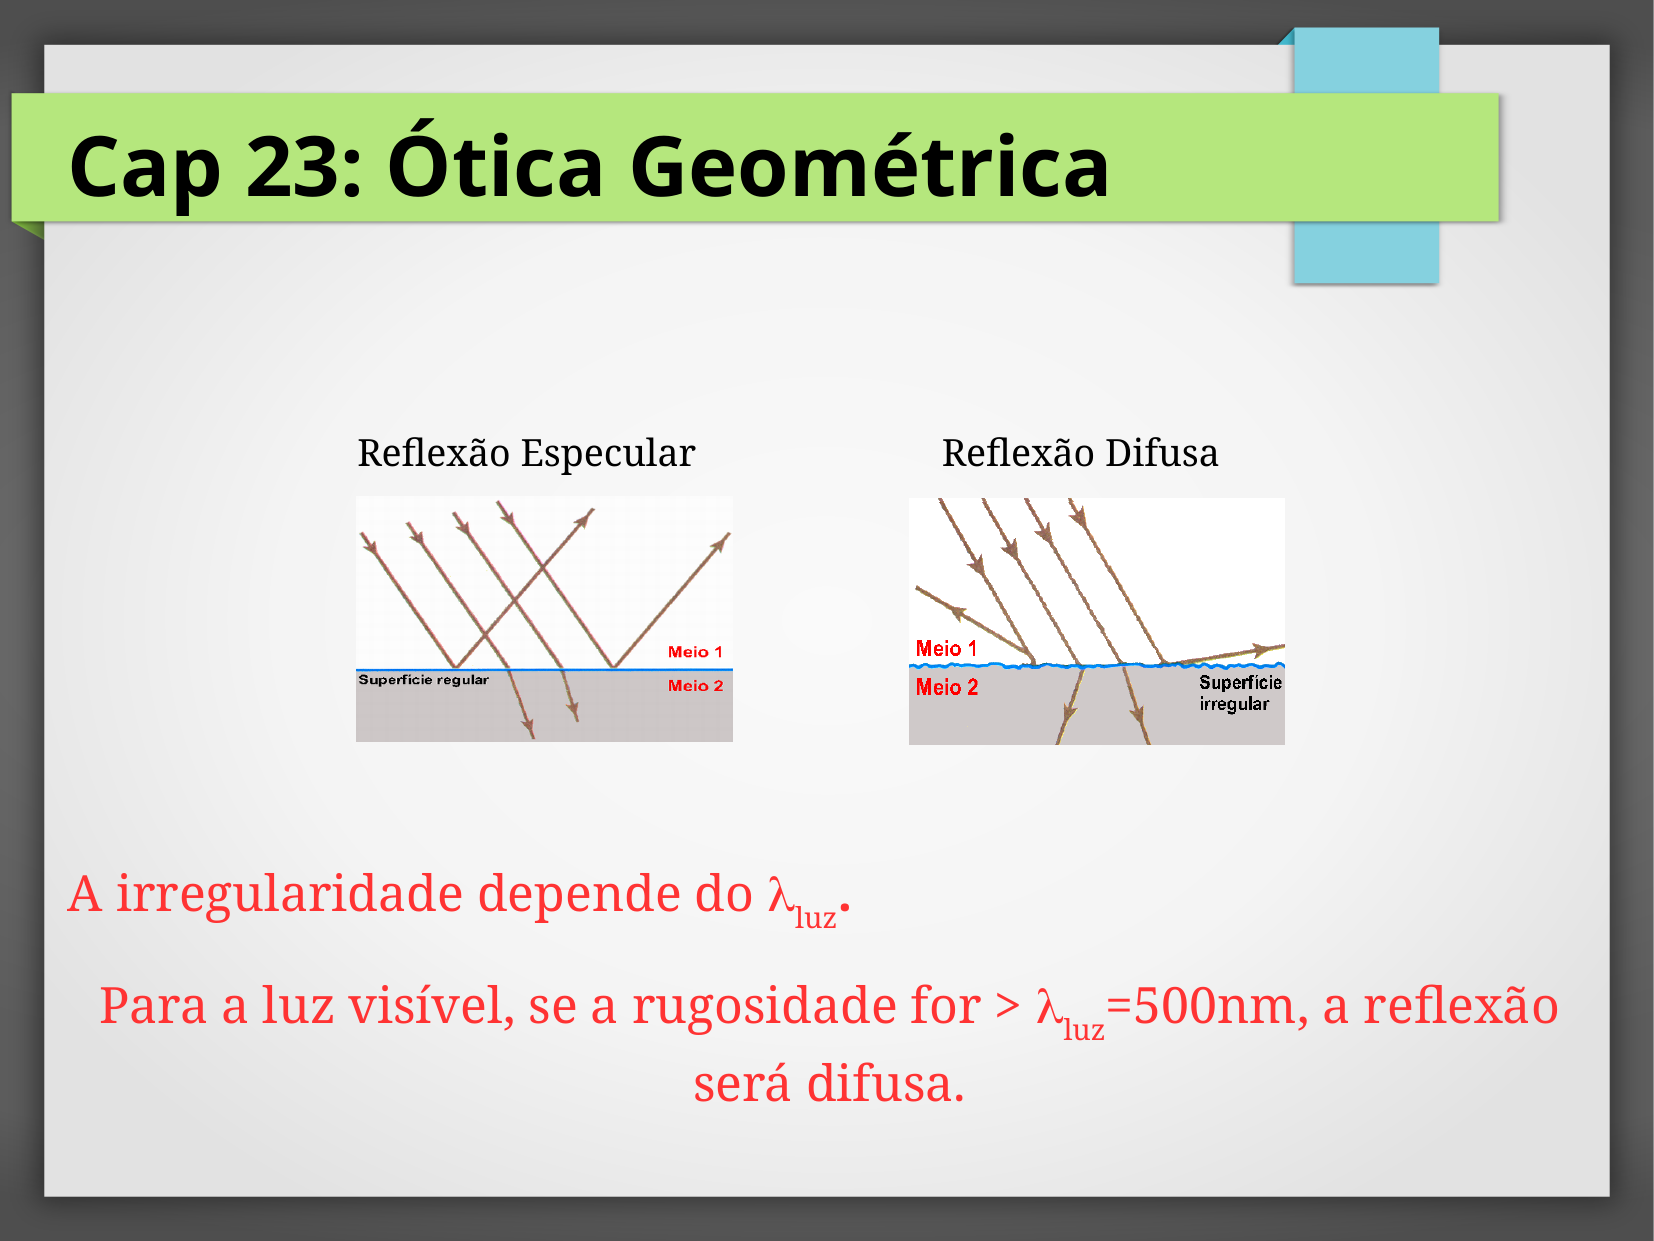

Cap 23: Ótica Geométrica
Reflexão Especular
Reflexão Difusa
A irregularidade depende do lluz.
Para a luz visível, se a rugosidade for > lluz=500nm, a reflexão será difusa.